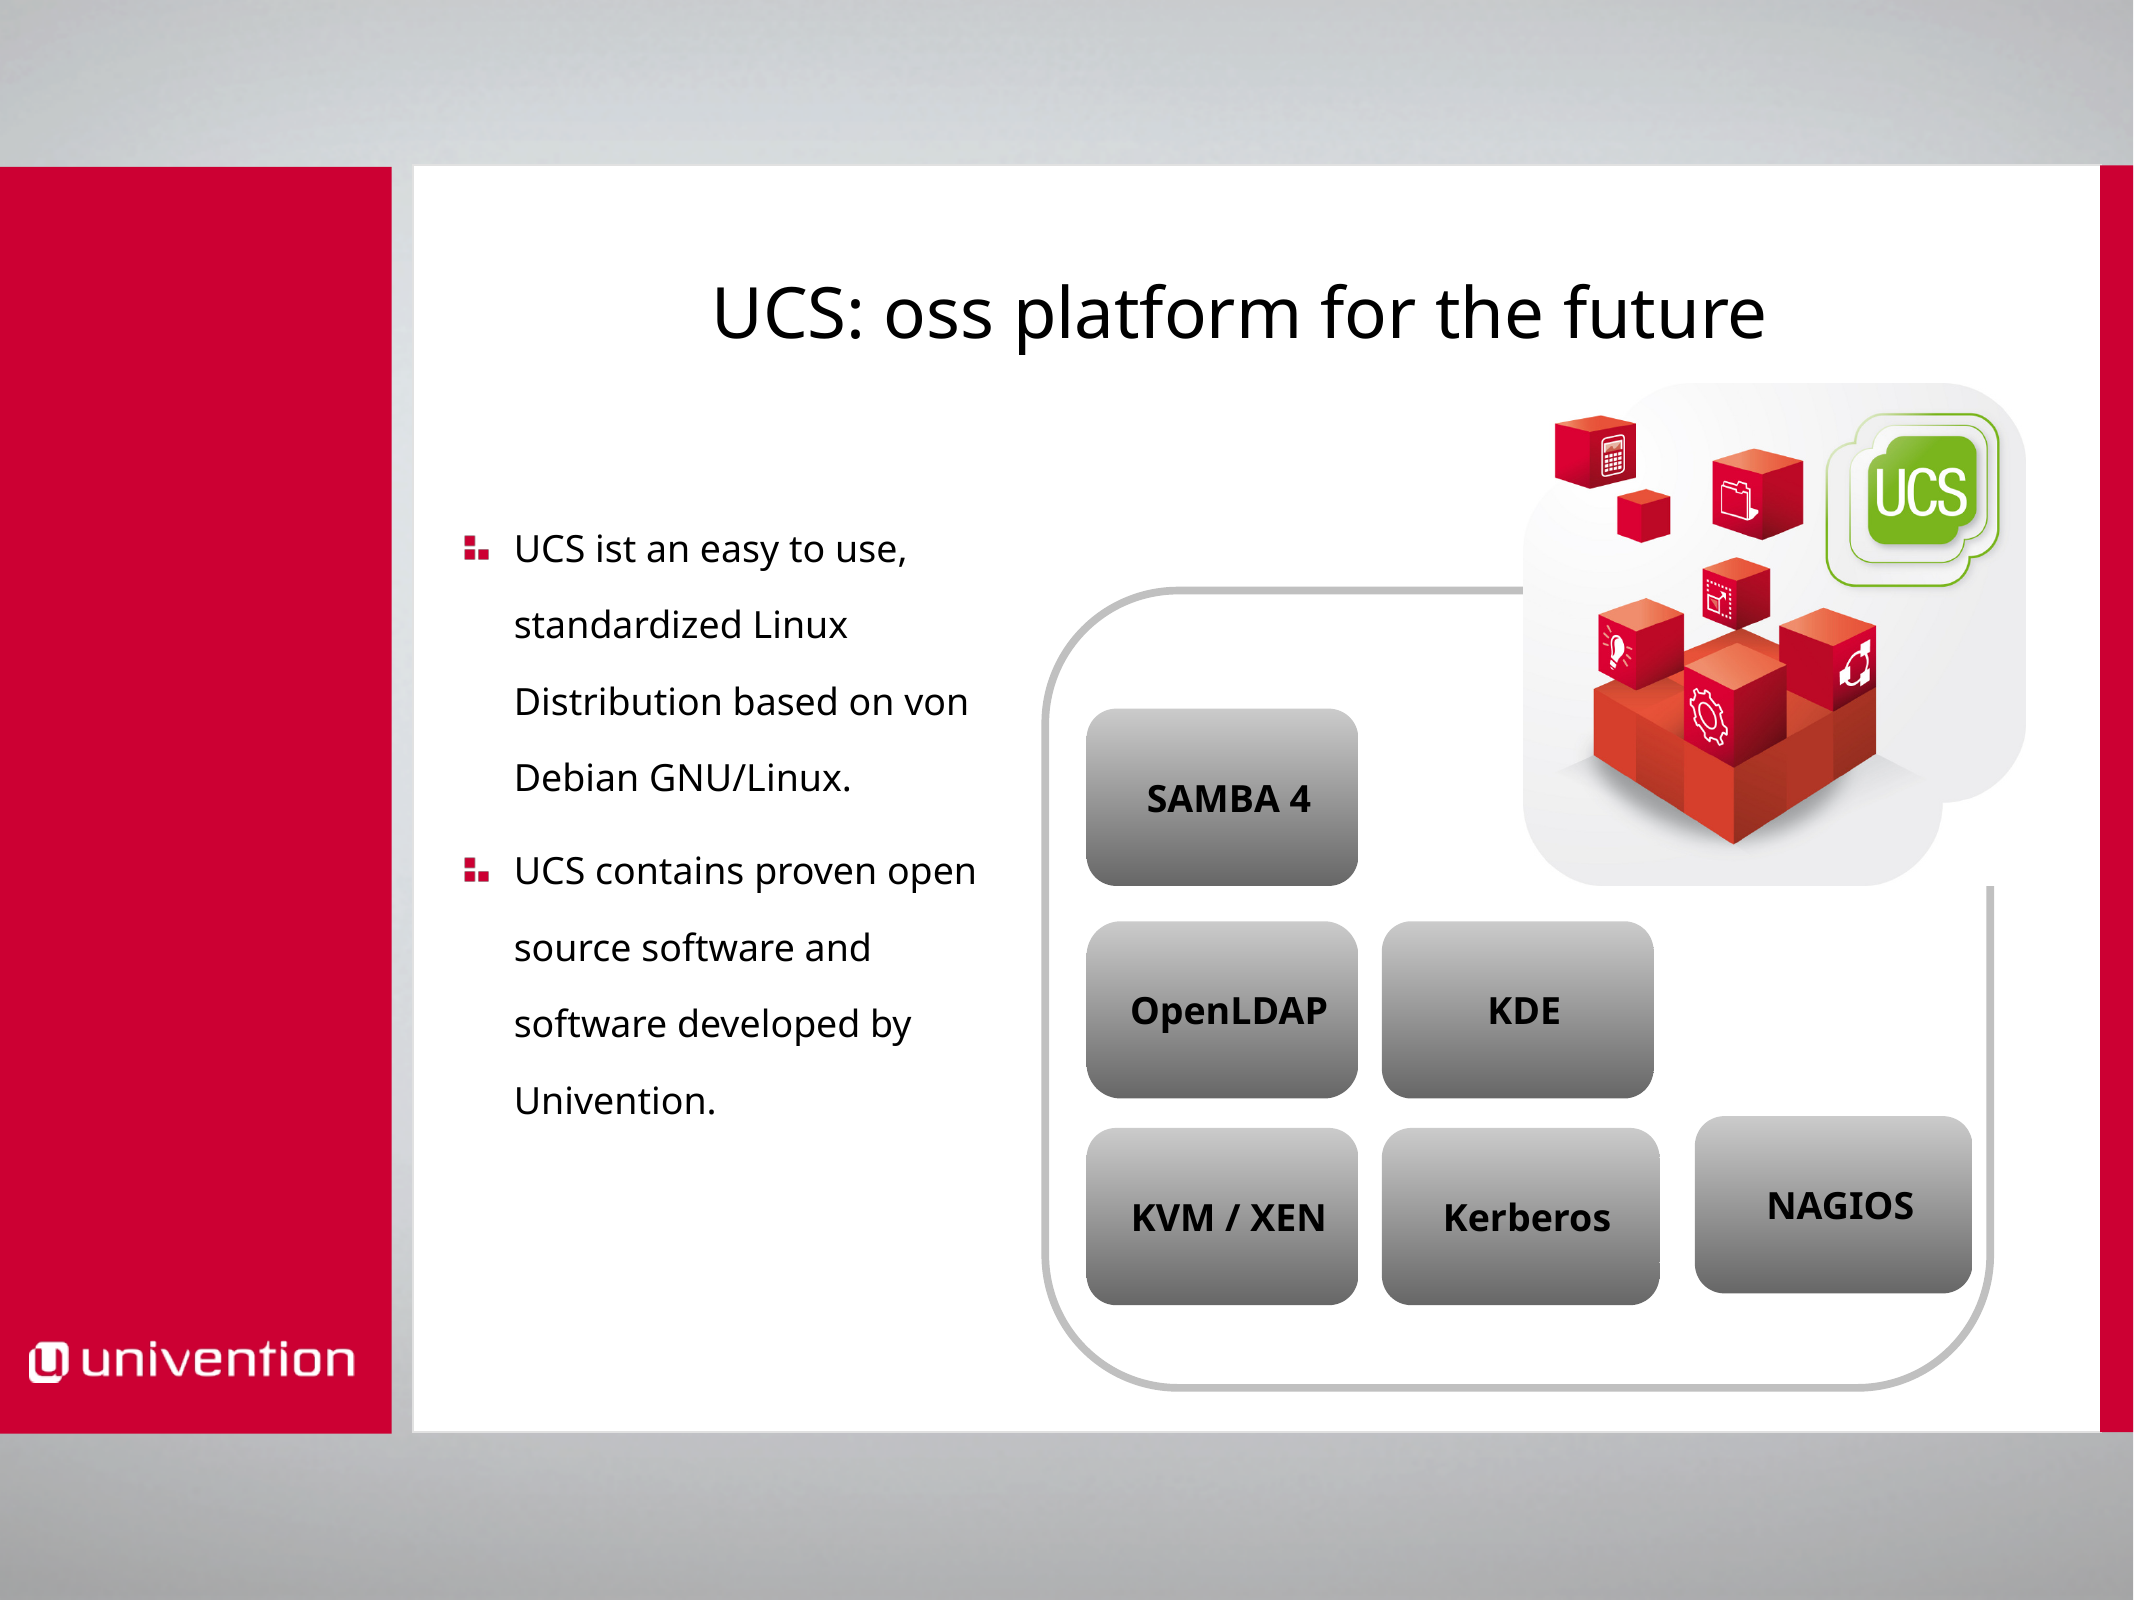

# UCS: oss platform for the future
UCS ist an easy to use, standardized Linux Distribution based on von Debian GNU/Linux.
UCS contains proven open source software and software developed by Univention.
SAMBA 4
OpenLDAP
KDE
NAGIOS
KVM / XEN
Kerberos